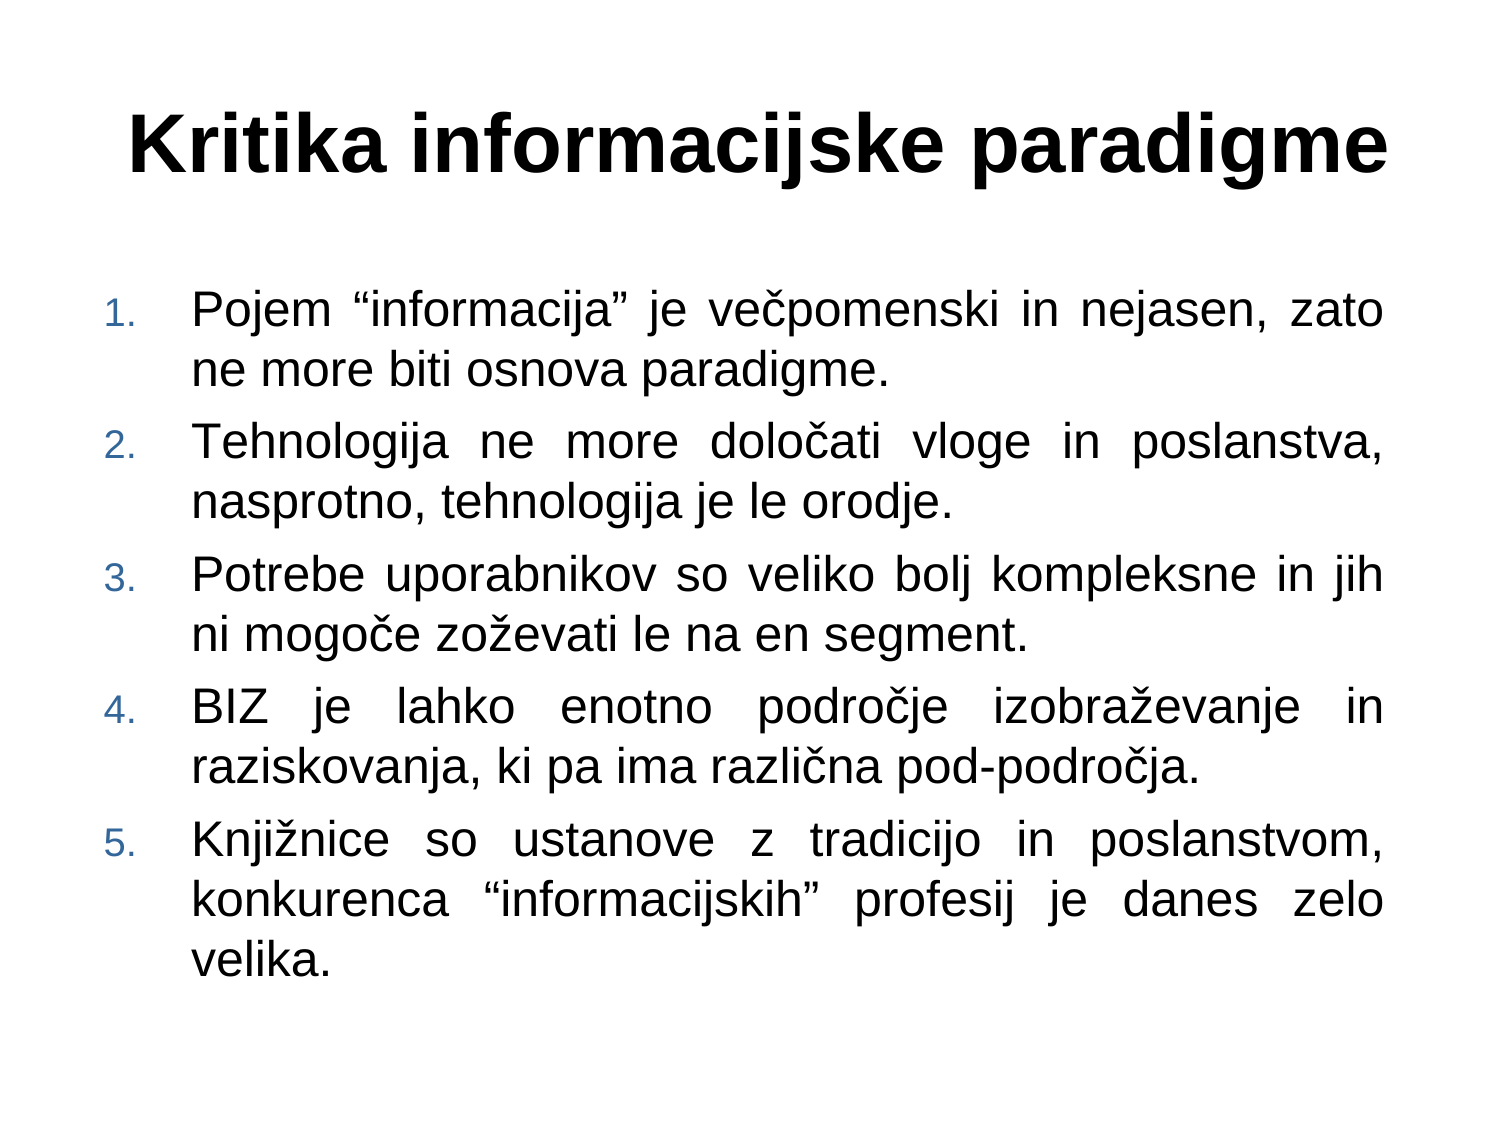

# Kritika informacijske paradigme
Pojem “informacija” je večpomenski in nejasen, zato ne more biti osnova paradigme.
Tehnologija ne more določati vloge in poslanstva, nasprotno, tehnologija je le orodje.
Potrebe uporabnikov so veliko bolj kompleksne in jih ni mogoče zoževati le na en segment.
BIZ je lahko enotno področje izobraževanje in raziskovanja, ki pa ima različna pod-področja.
Knjižnice so ustanove z tradicijo in poslanstvom, konkurenca “informacijskih” profesij je danes zelo velika.
BINK, FF, Univerza v Ljubljani
25